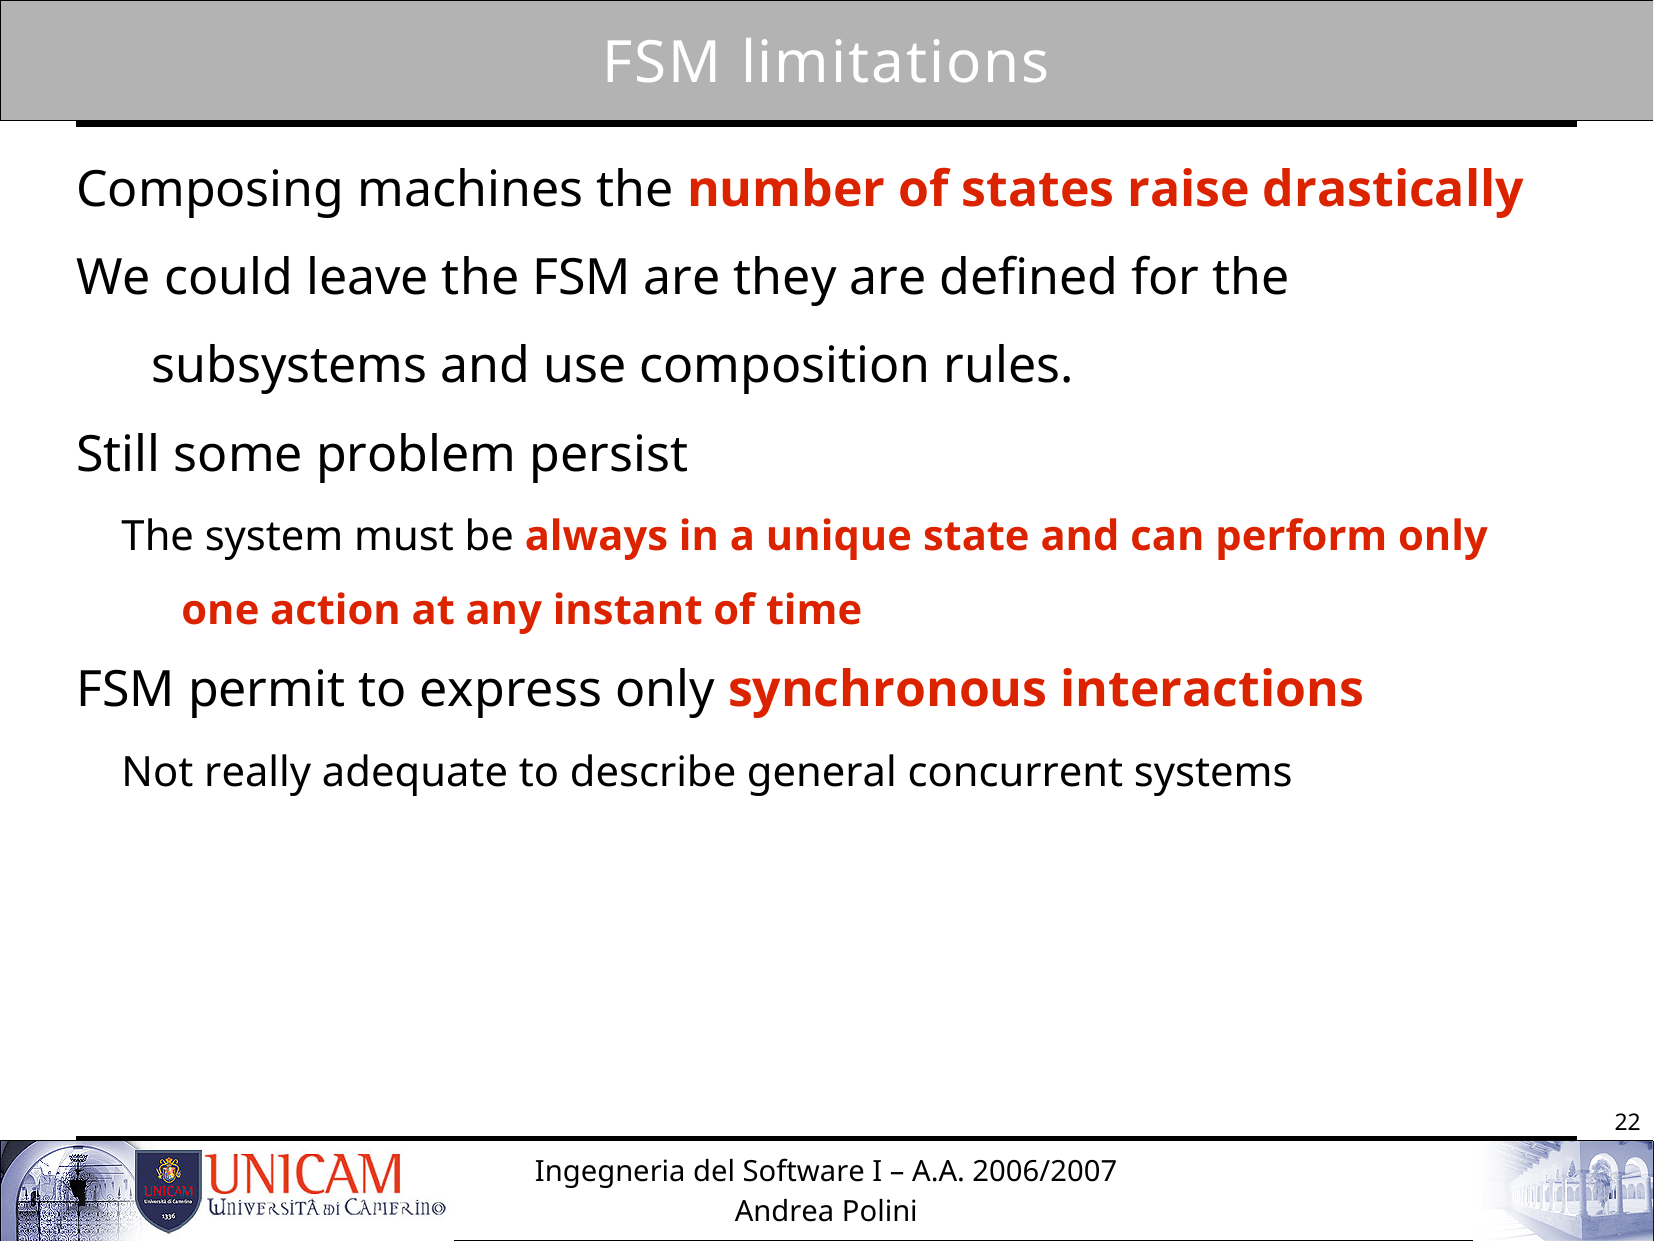

# FSM limitations
Composing machines the number of states raise drastically
We could leave the FSM are they are defined for the subsystems and use composition rules.
Still some problem persist
The system must be always in a unique state and can perform only one action at any instant of time
FSM permit to express only synchronous interactions
Not really adequate to describe general concurrent systems
22